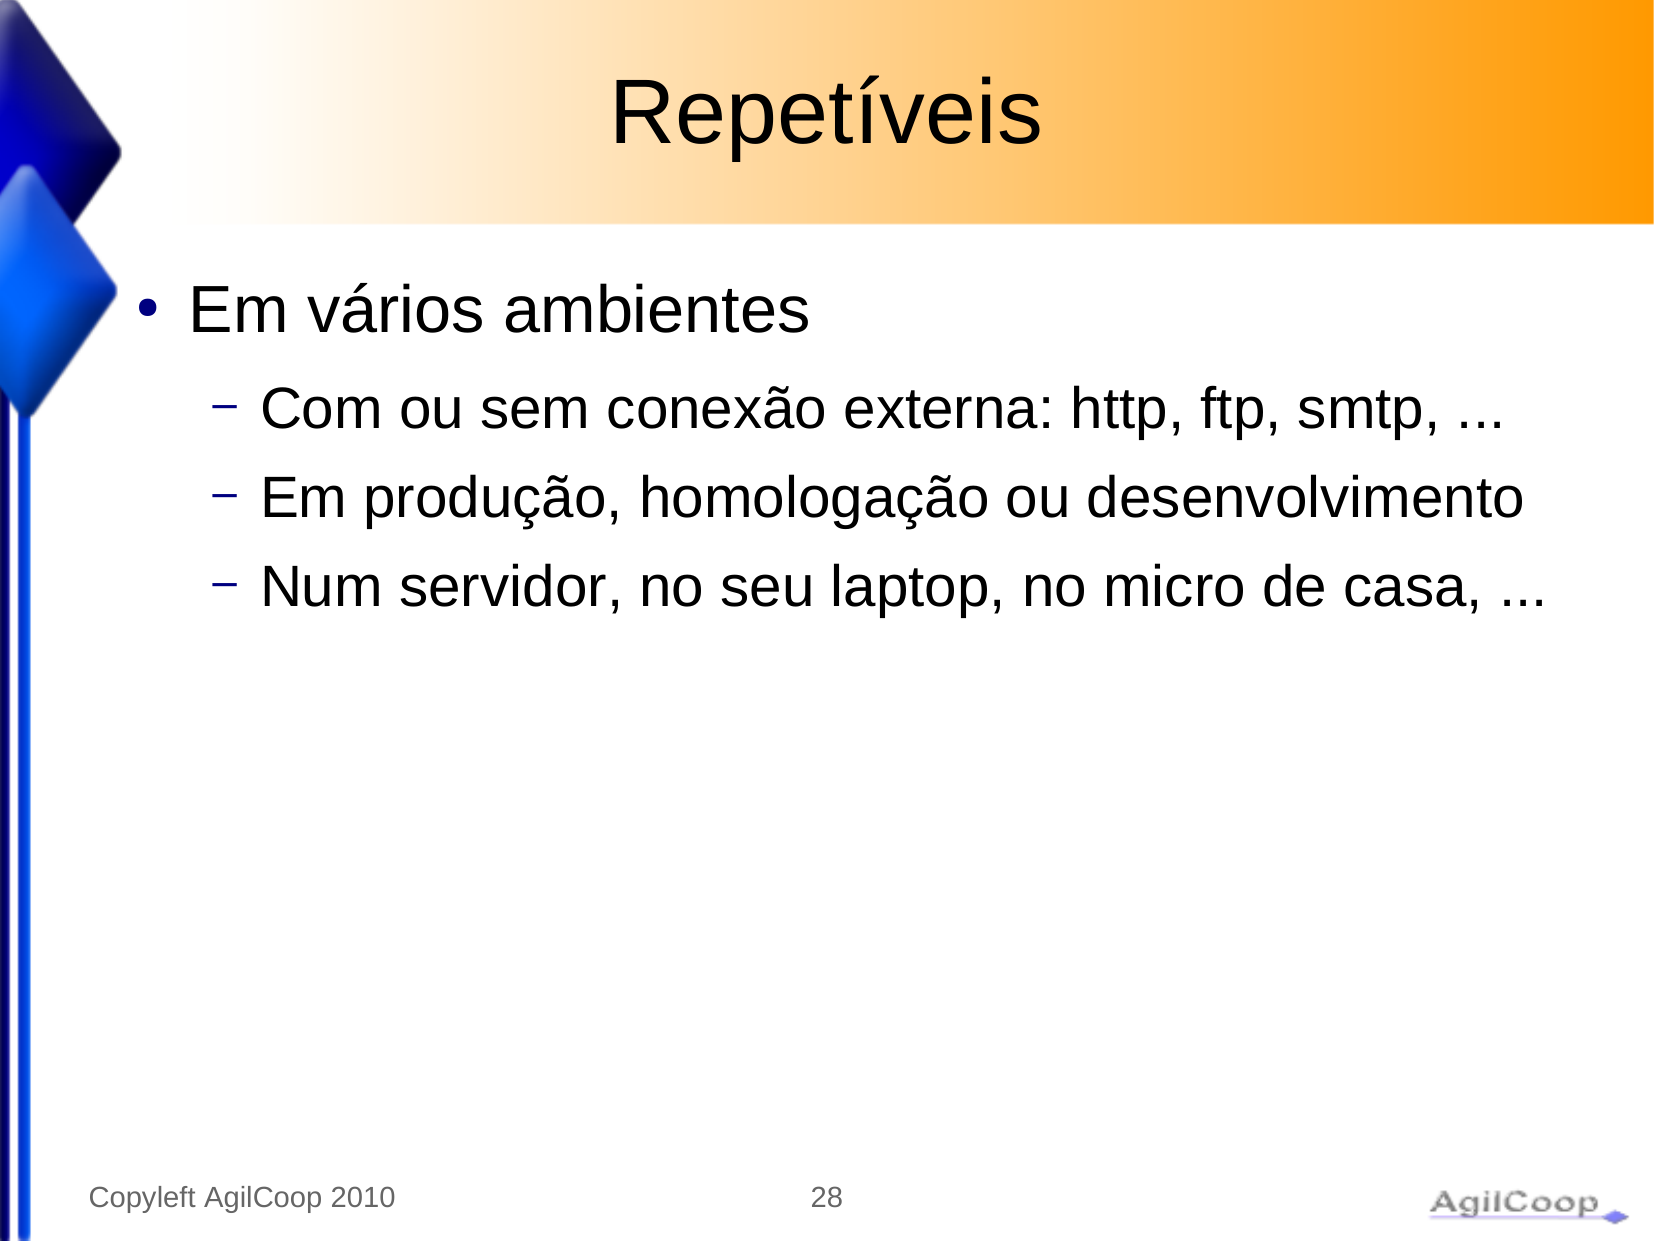

# Repetíveis
Em vários ambientes
Com ou sem conexão externa: http, ftp, smtp, ...
Em produção, homologação ou desenvolvimento
Num servidor, no seu laptop, no micro de casa, ...
28
Copyleft AgilCoop 2010